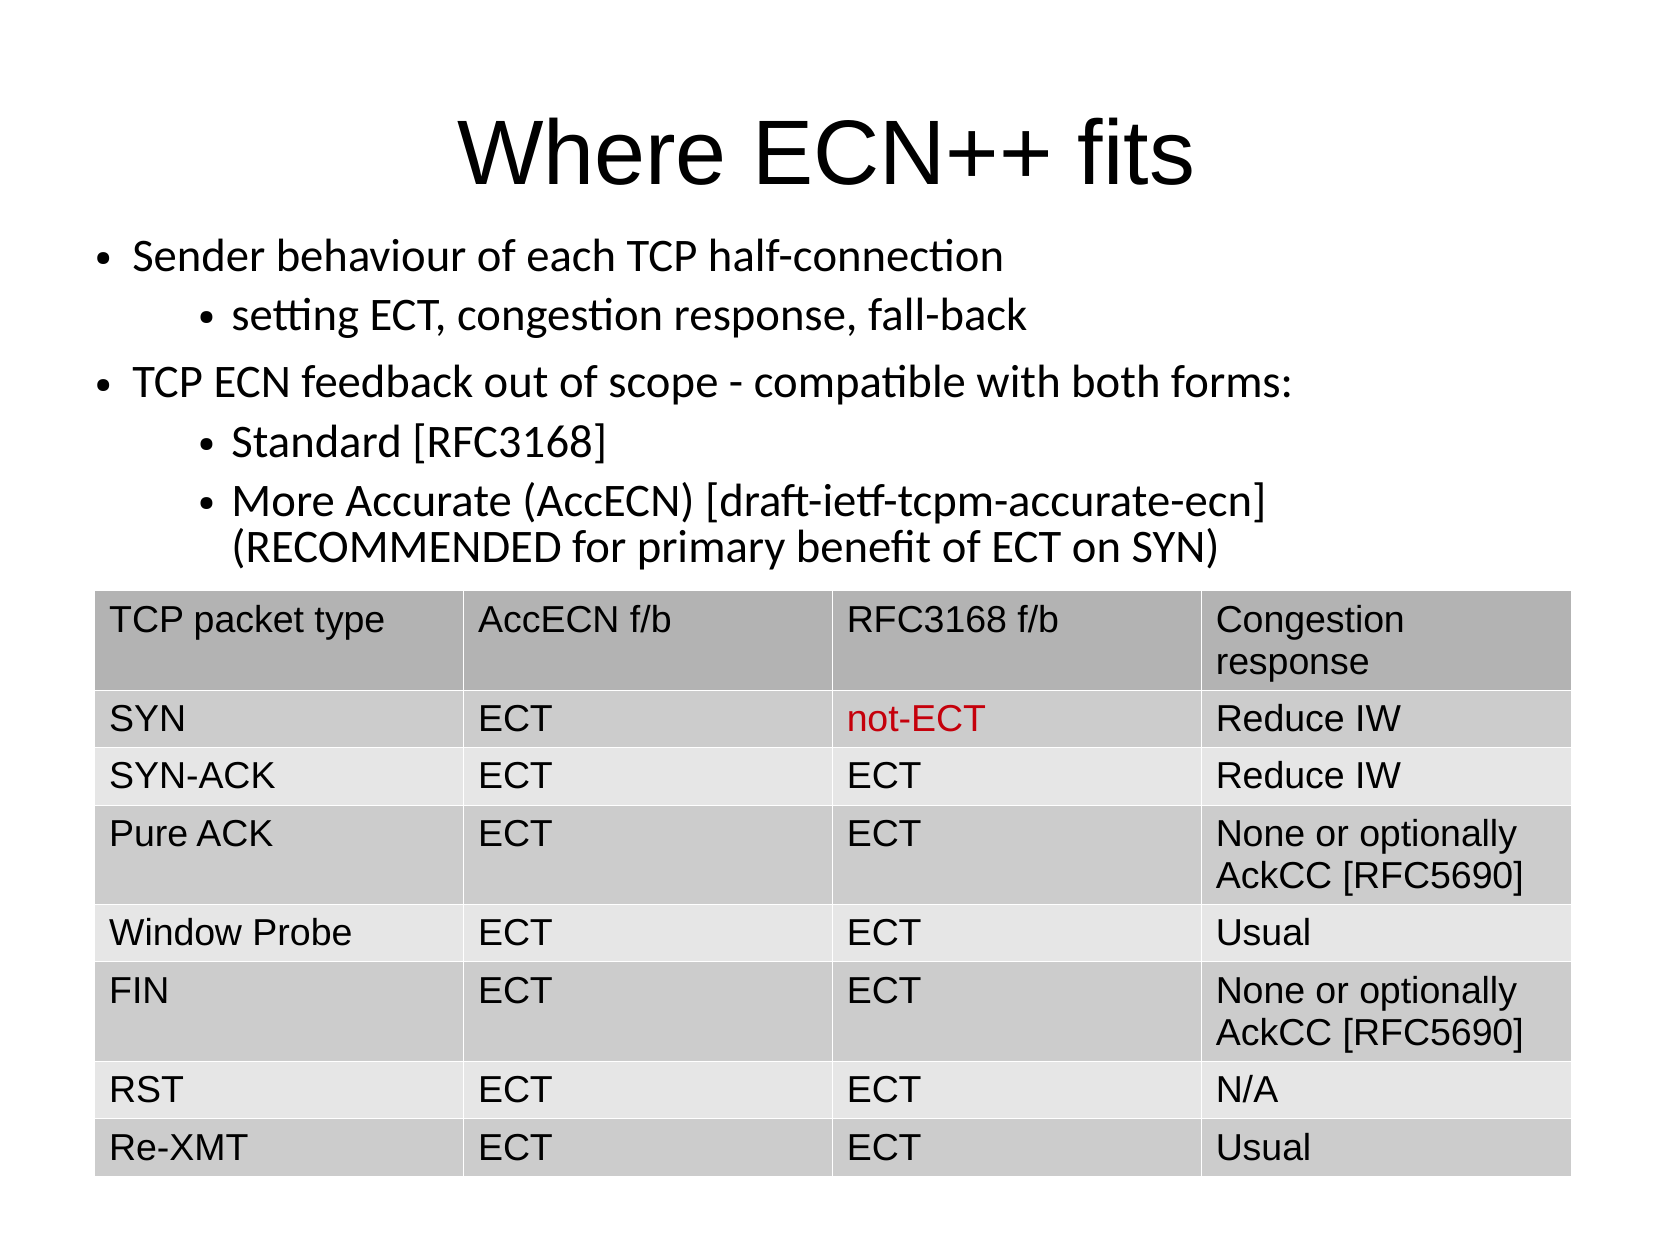

# Where ECN++ fits
Sender behaviour of each TCP half-connection
setting ECT, congestion response, fall-back
TCP ECN feedback out of scope - compatible with both forms:
Standard [RFC3168]
More Accurate (AccECN) [draft-ietf-tcpm-accurate-ecn]
(RECOMMENDED for primary benefit of ECT on SYN)
| TCP packet type | AccECN f/b | RFC3168 f/b | Congestion response |
| --- | --- | --- | --- |
| SYN | ECT | not-ECT | Reduce IW |
| SYN-ACK | ECT | ECT | Reduce IW |
| Pure ACK | ECT | ECT | None or optionally AckCC [RFC5690] |
| Window Probe | ECT | ECT | Usual |
| FIN | ECT | ECT | None or optionally AckCC [RFC5690] |
| RST | ECT | ECT | N/A |
| Re-XMT | ECT | ECT | Usual |
4